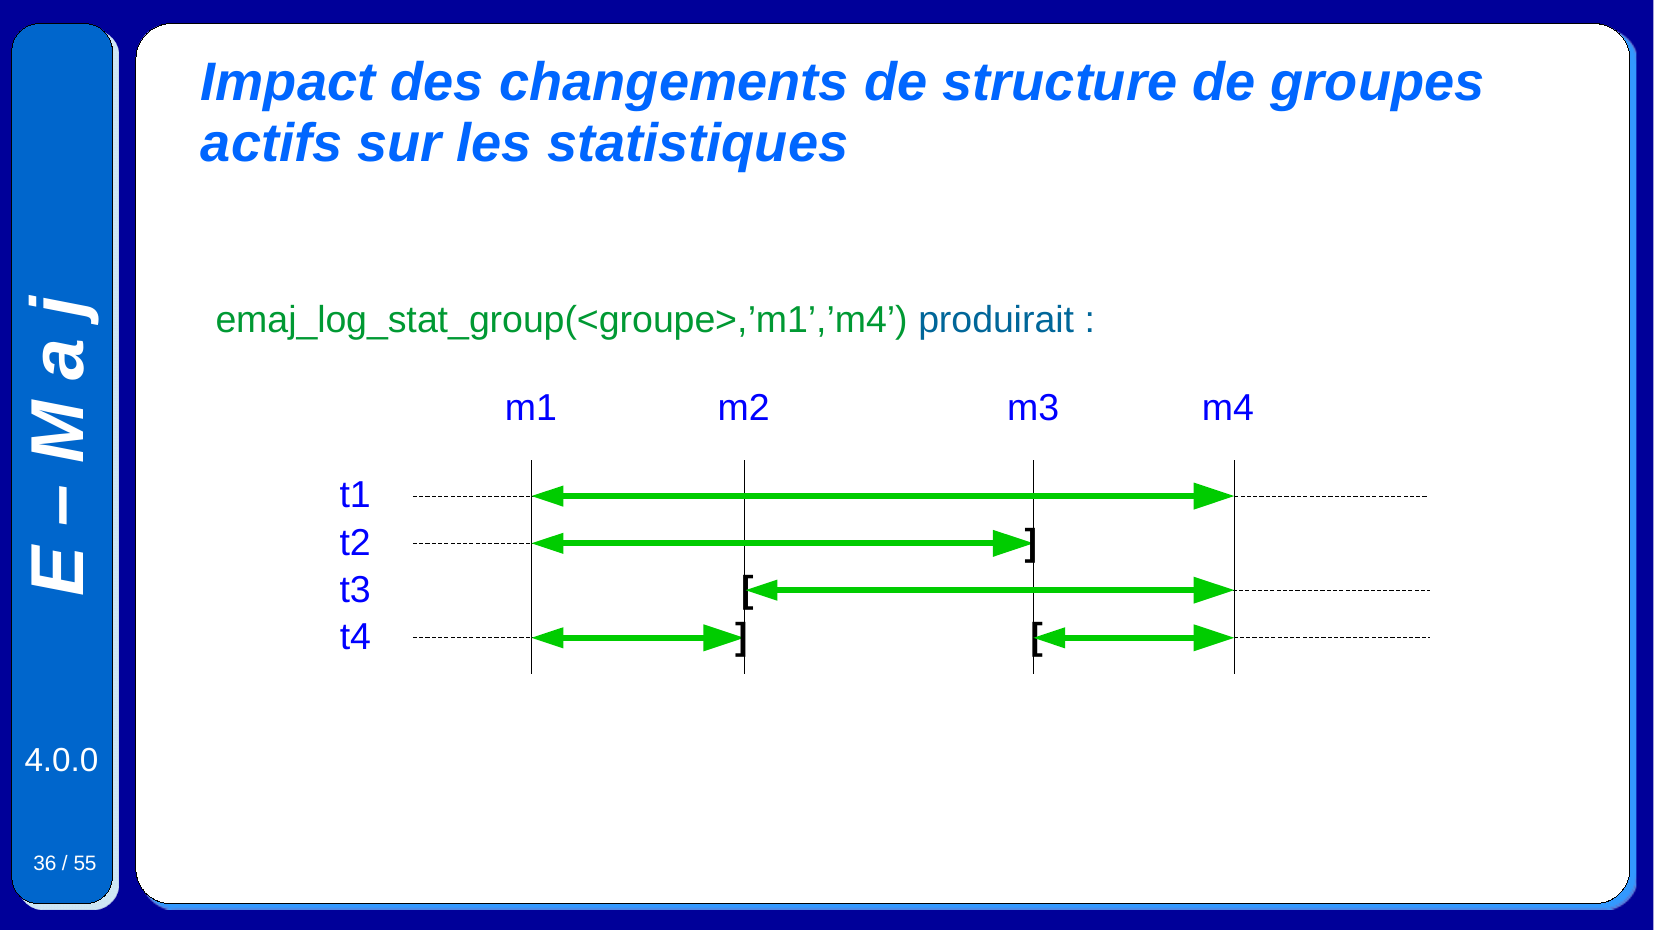

# Impact des changements de structure de groupes actifs sur les statistiques
emaj_log_stat_group(<groupe>,’m1’,’m4’) produirait :
m1
m2
m3
m4
t1
t2
]
t3
[
t4
]
[